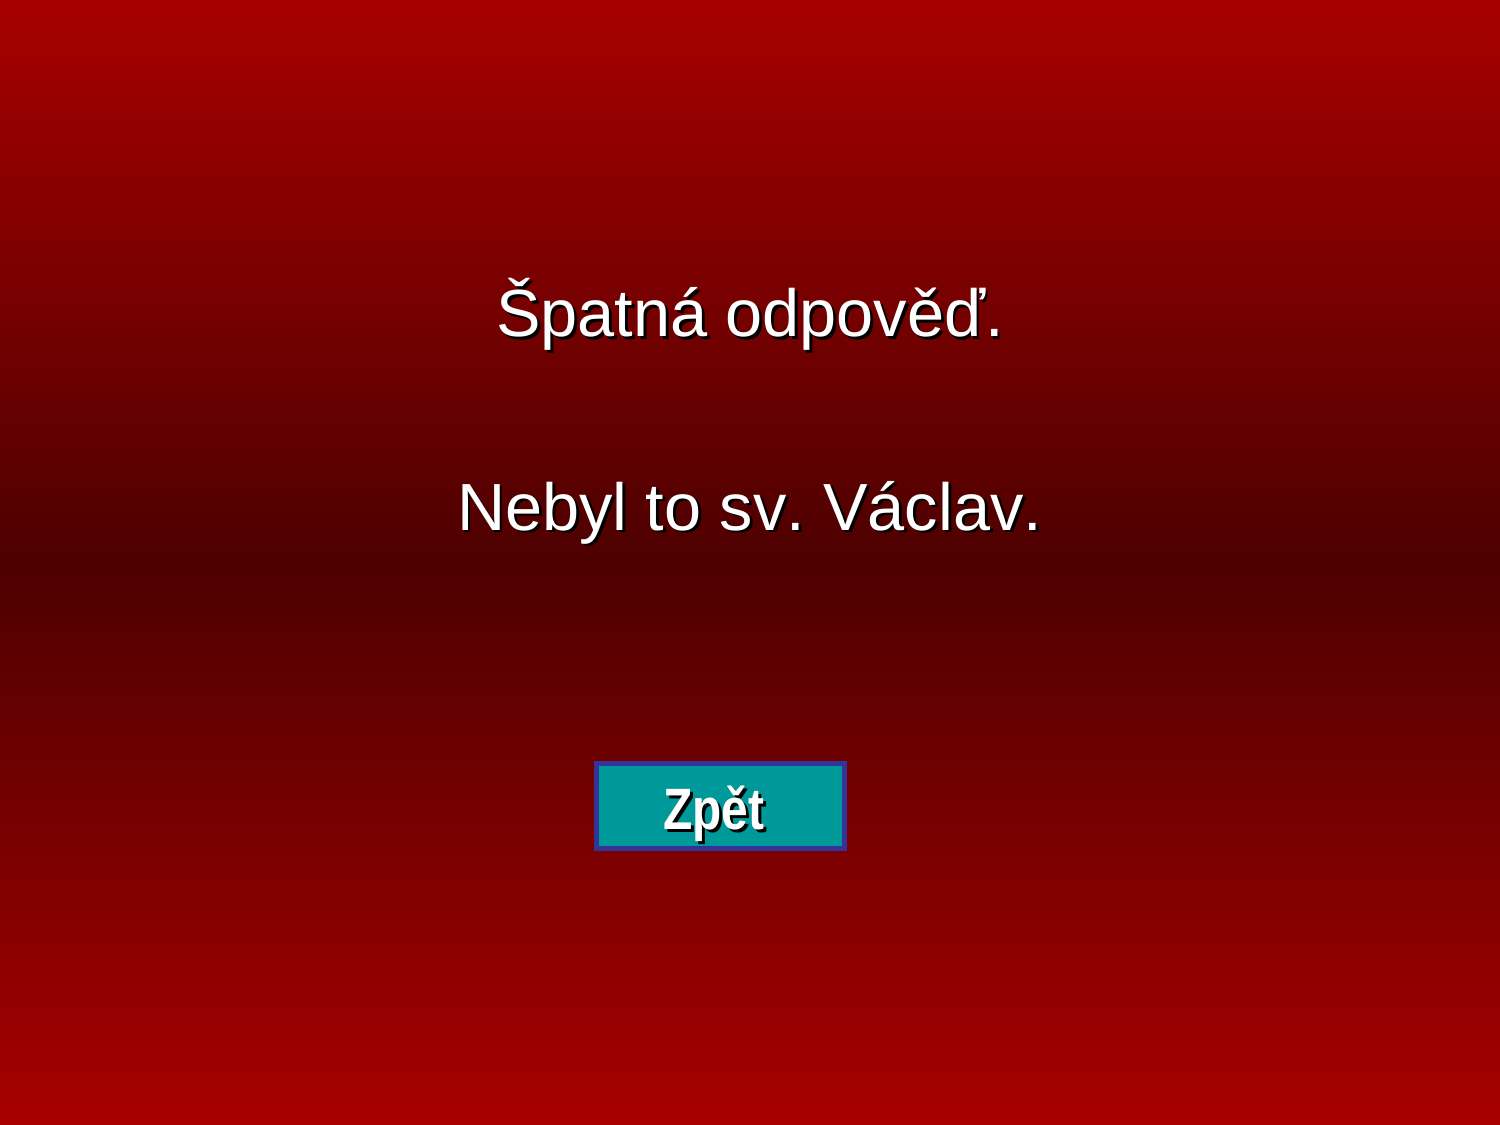

#
Špatná odpověď.
Nebyl to sv. Václav.
Zpět